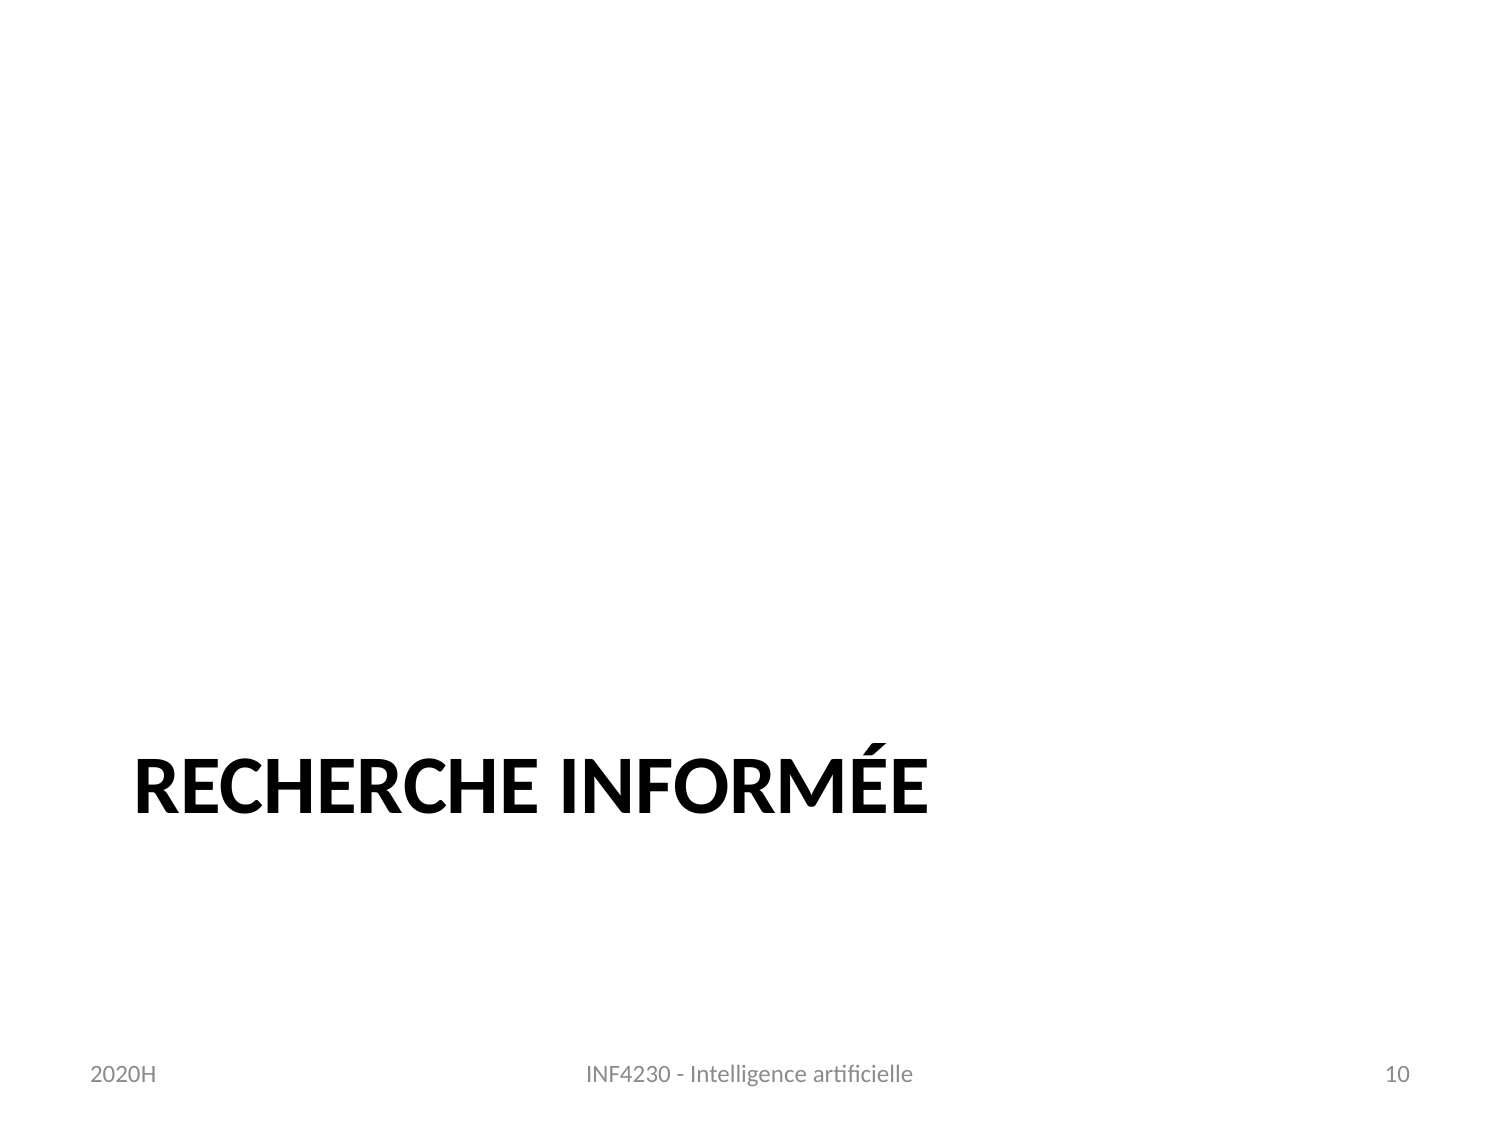

# Recherche informée
2020H
INF4230 - Intelligence artificielle